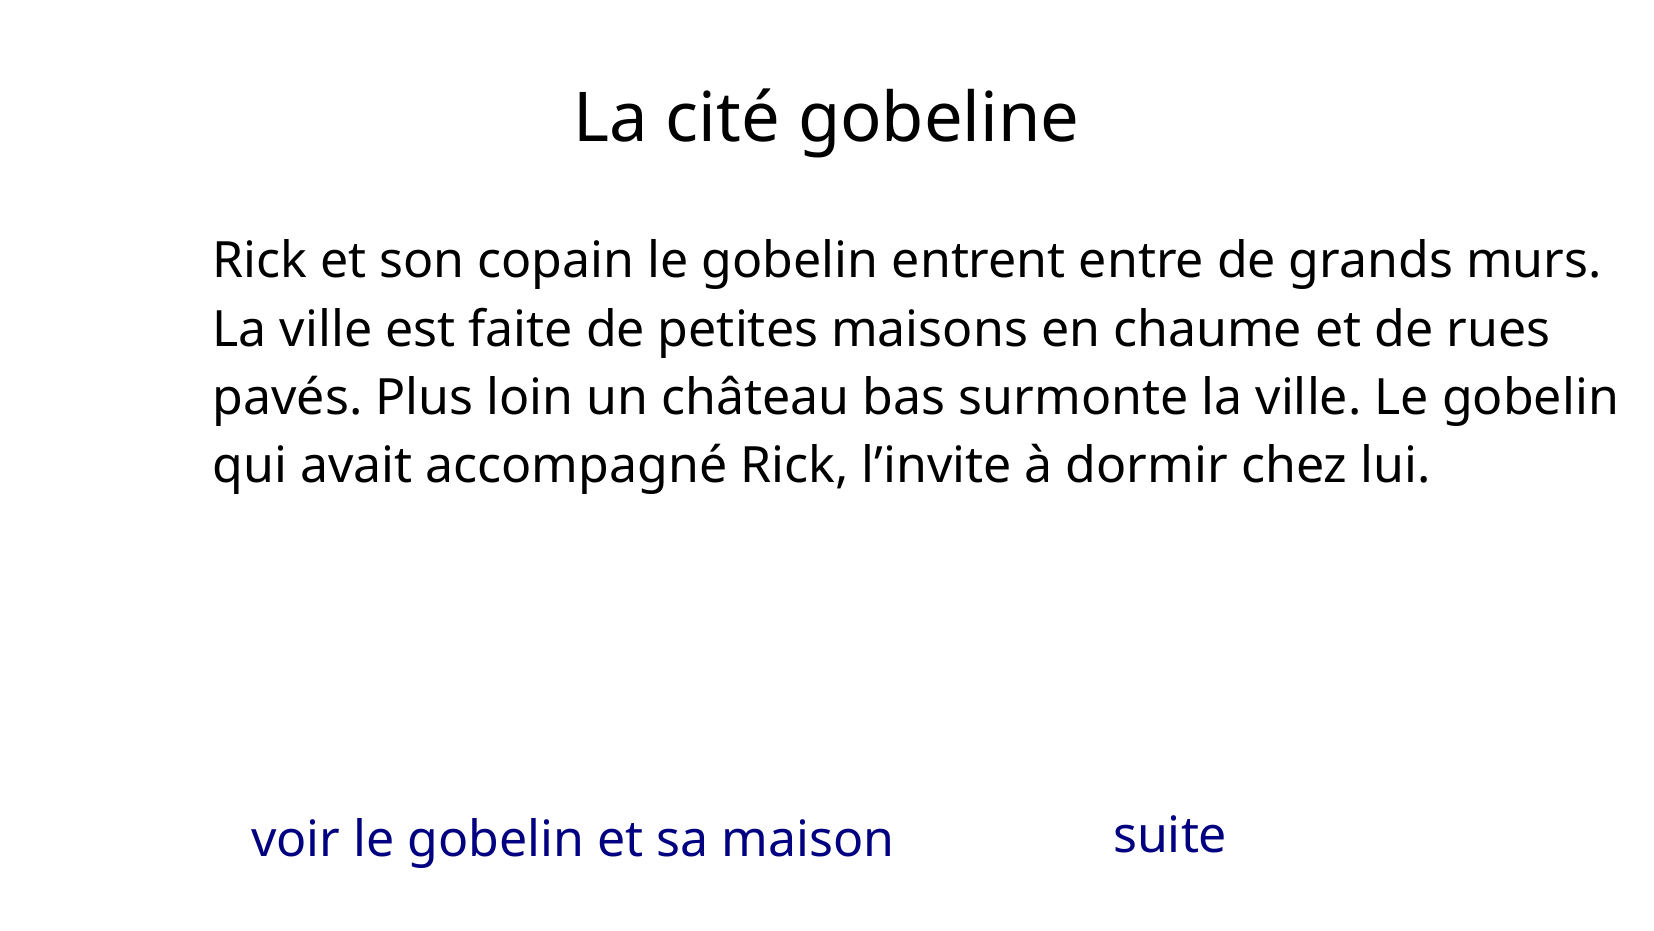

# La cité gobeline
Rick et son copain le gobelin entrent entre de grands murs.
La ville est faite de petites maisons en chaume et de rues pavés. Plus loin un château bas surmonte la ville. Le gobelin qui avait accompagné Rick, l’invite à dormir chez lui.
suite
voir le gobelin et sa maison